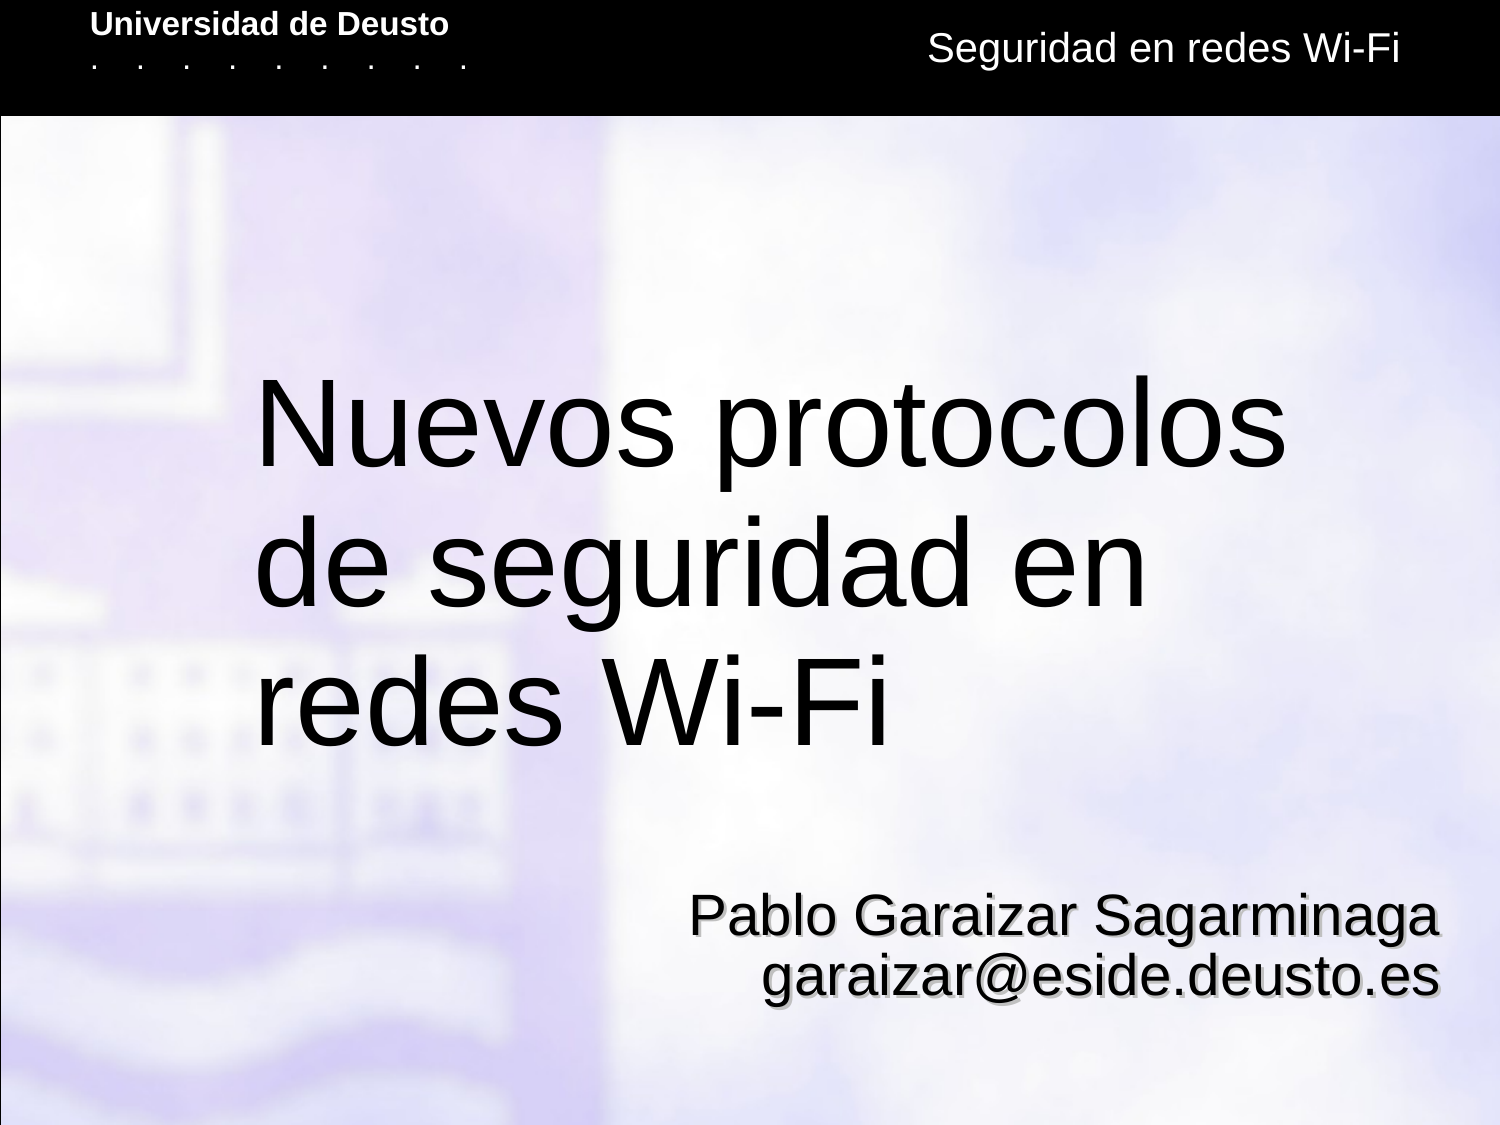

# Nuevos protocolos de seguridad en redes Wi-Fi
Pablo Garaizar Sagarminaga
garaizar@eside.deusto.es